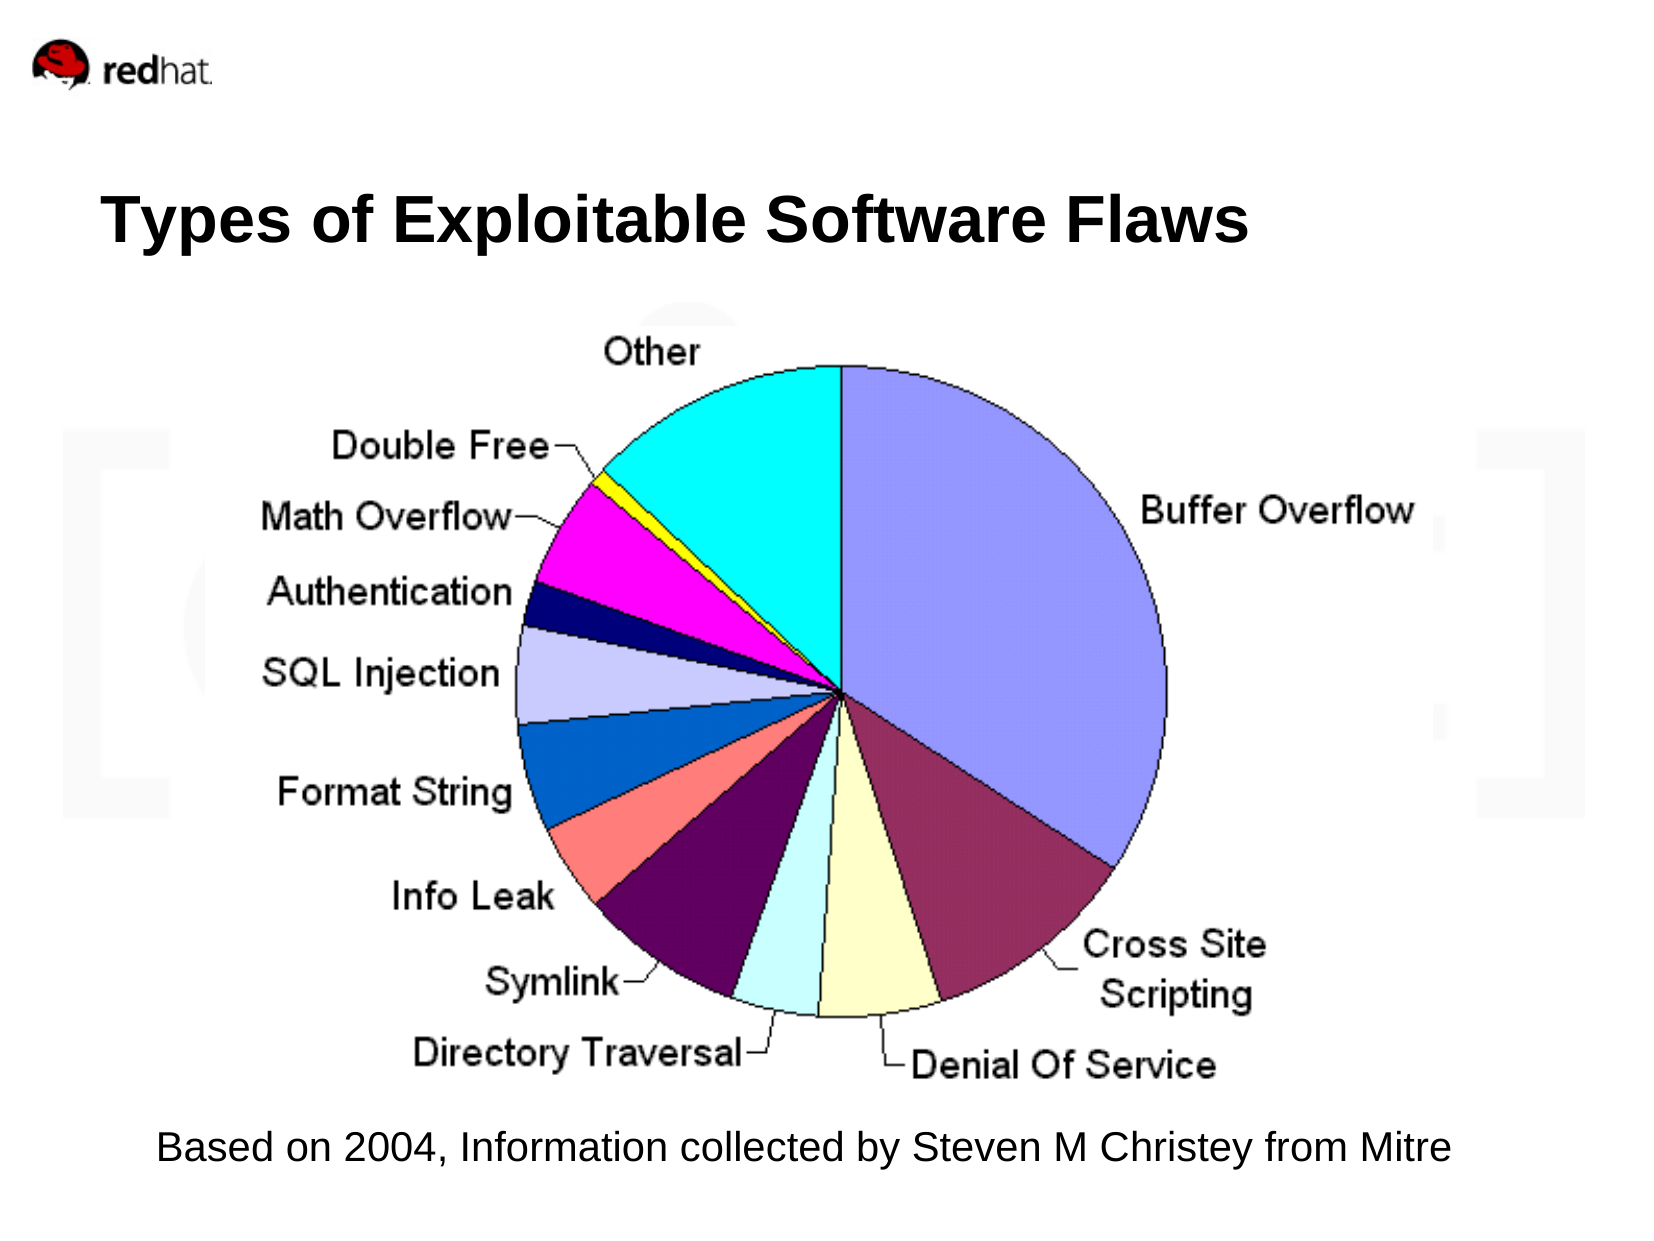

# Types of Exploitable Software Flaws
Based on 2004, Information collected by Steven M Christey from Mitre